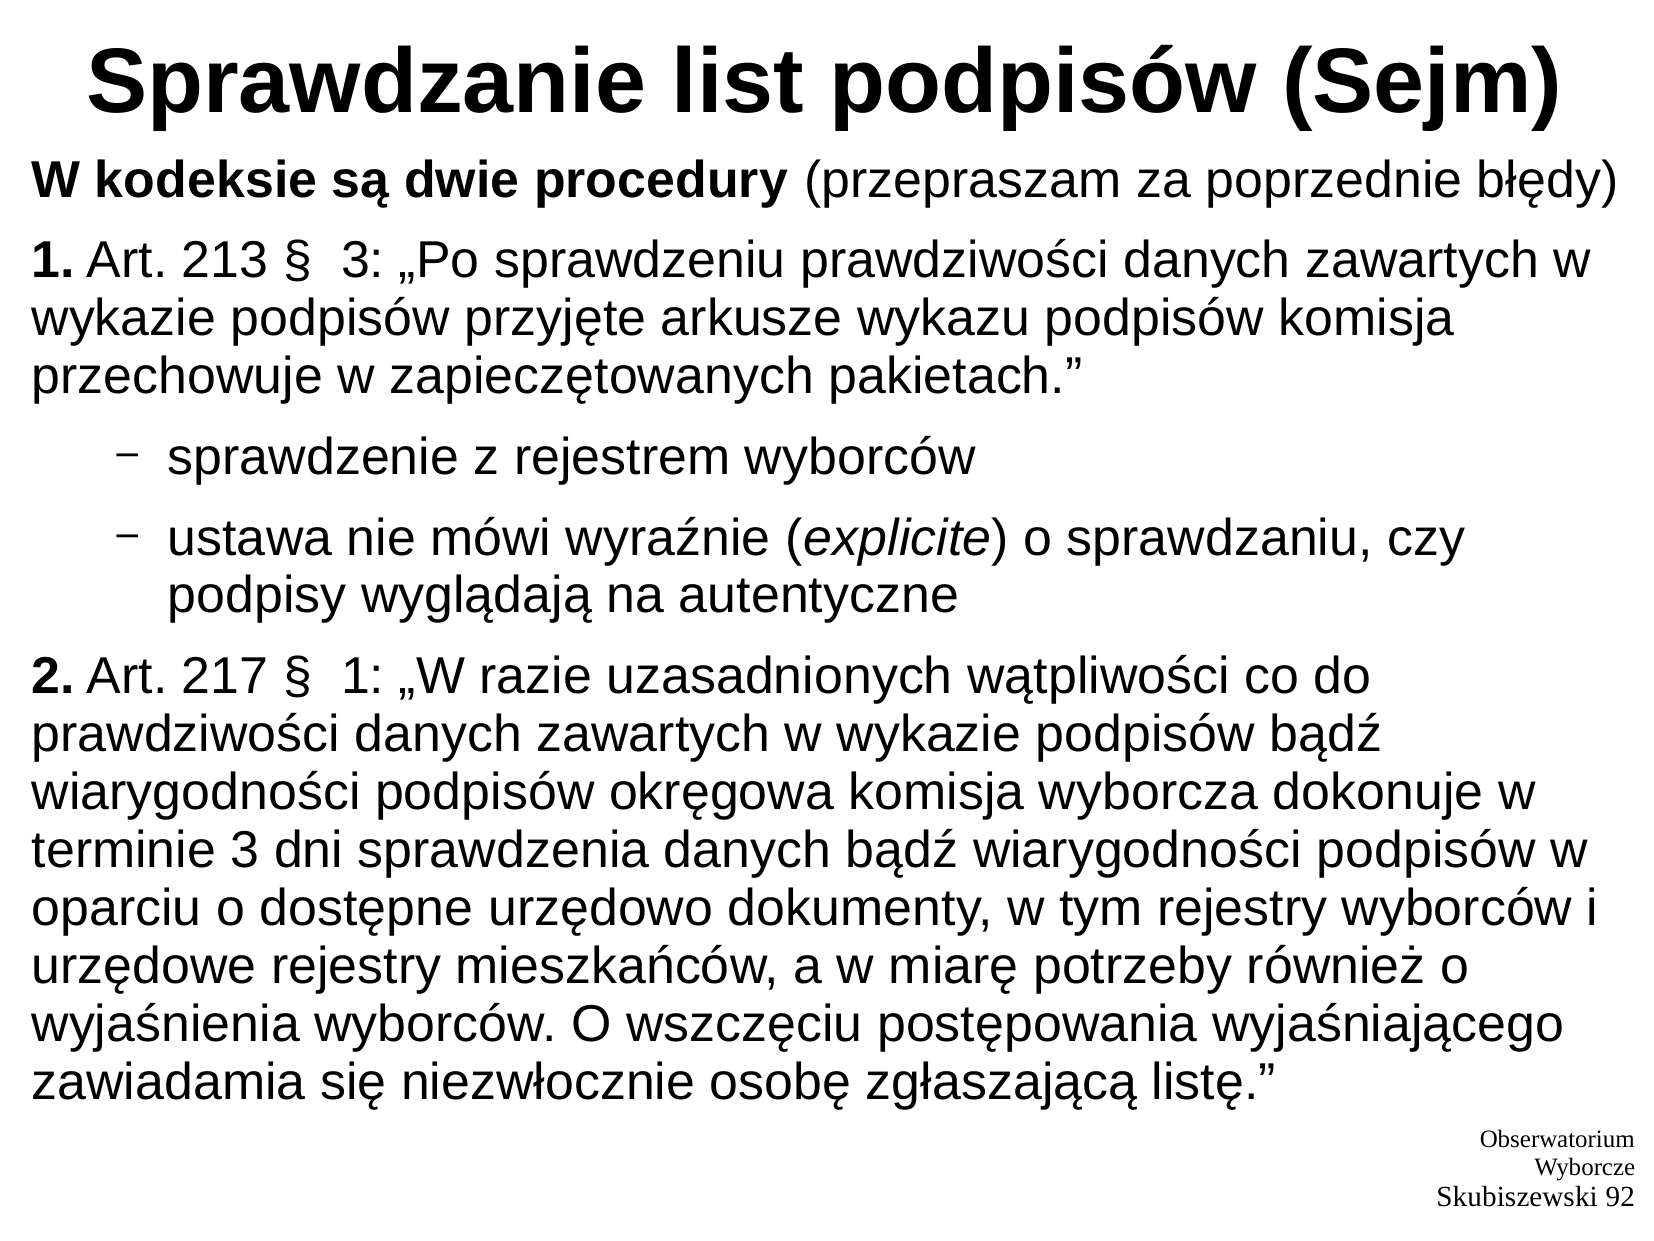

# Sprawdzanie list podpisów (Sejm)
W kodeksie są dwie procedury (przepraszam za poprzednie błędy)
1. Art. 213 § 3: „Po sprawdzeniu prawdziwości danych zawartych w wykazie podpisów przyjęte arkusze wykazu podpisów komisja przechowuje w zapieczętowanych pakietach.”
sprawdzenie z rejestrem wyborców
ustawa nie mówi wyraźnie (explicite) o sprawdzaniu, czy podpisy wyglądają na autentyczne
2. Art. 217 § 1: „W razie uzasadnionych wątpliwości co do prawdziwości danych zawartych w wykazie podpisów bądź wiarygodności podpisów okręgowa komisja wyborcza dokonuje w terminie 3 dni sprawdzenia danych bądź wiarygodności podpisów w oparciu o dostępne urzędowo dokumenty, w tym rejestry wyborców i urzędowe rejestry mieszkańców, a w miarę potrzeby również o wyjaśnienia wyborców. O wszczęciu postępowania wyjaśniającego zawiadamia się niezwłocznie osobę zgłaszającą listę.”
92